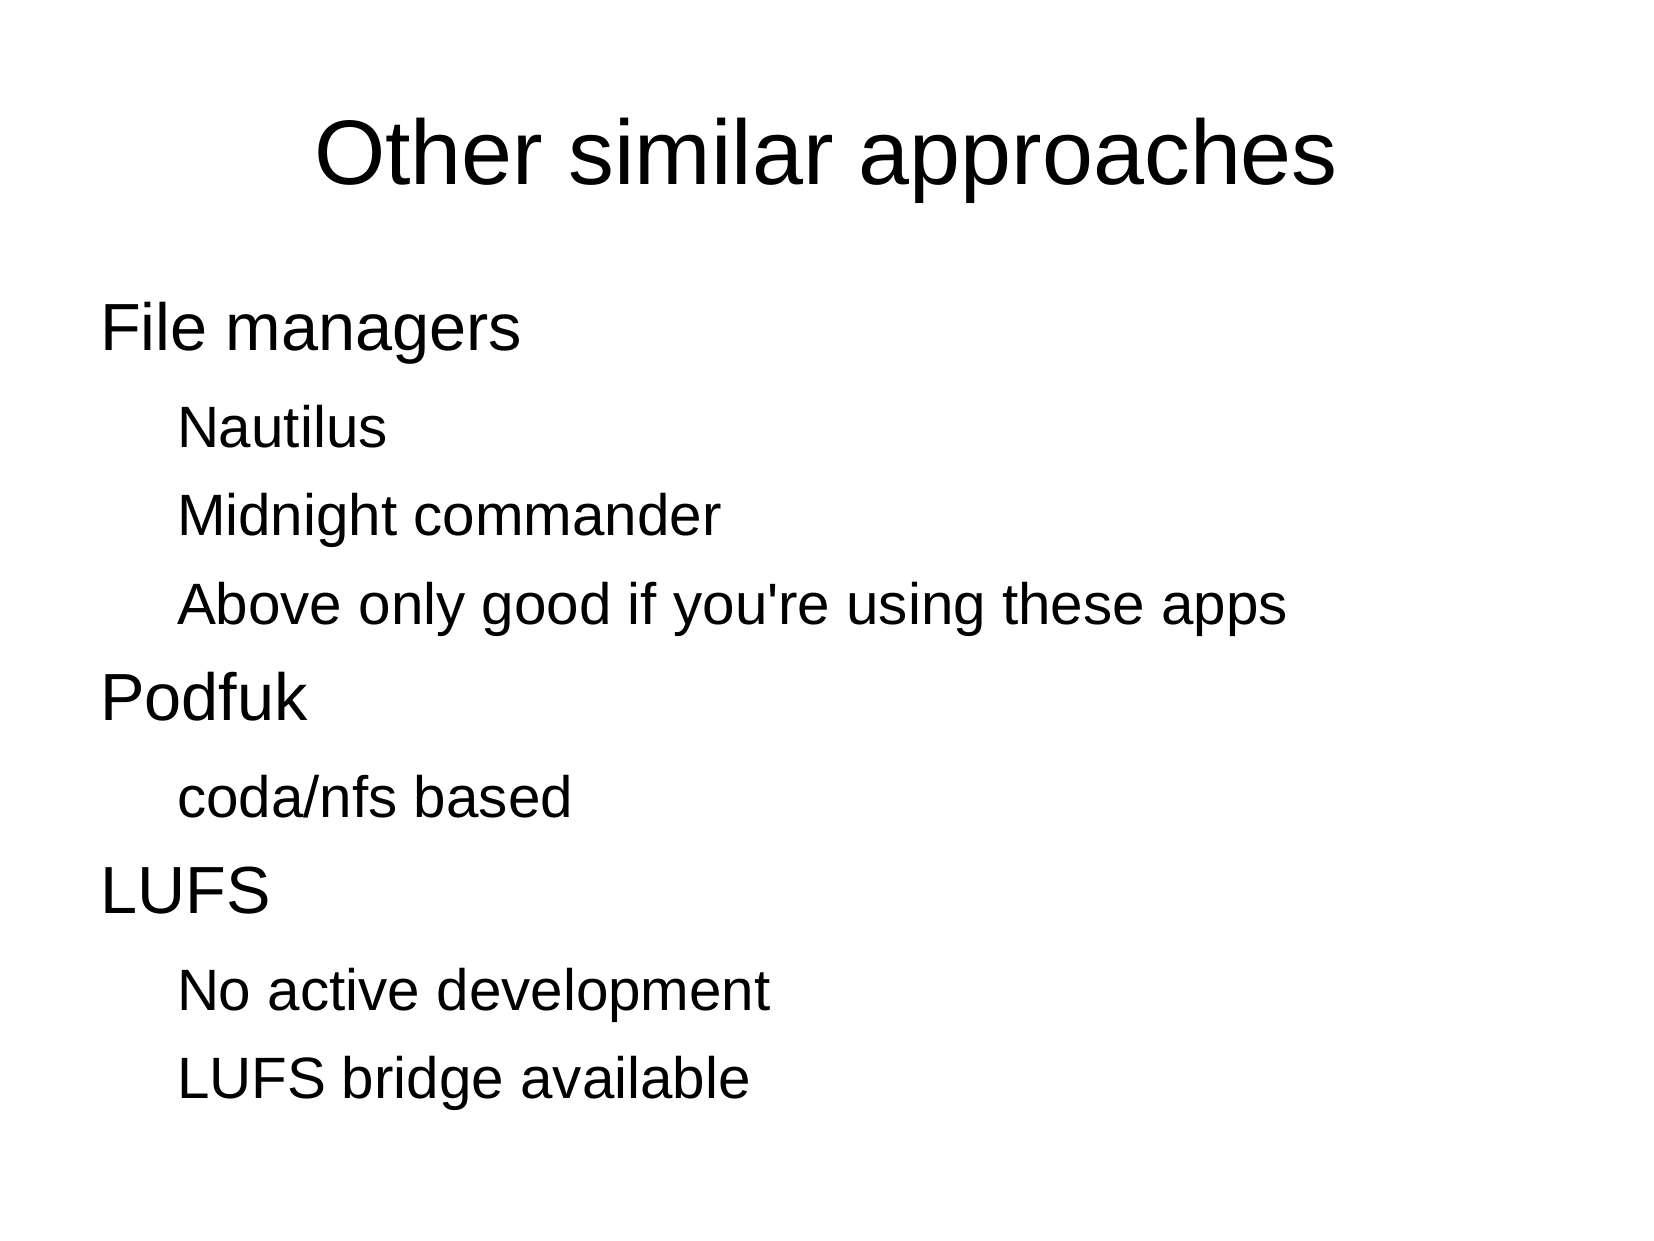

# Other similar approaches
File managers
Nautilus
Midnight commander
Above only good if you're using these apps
Podfuk
coda/nfs based
LUFS
No active development
LUFS bridge available